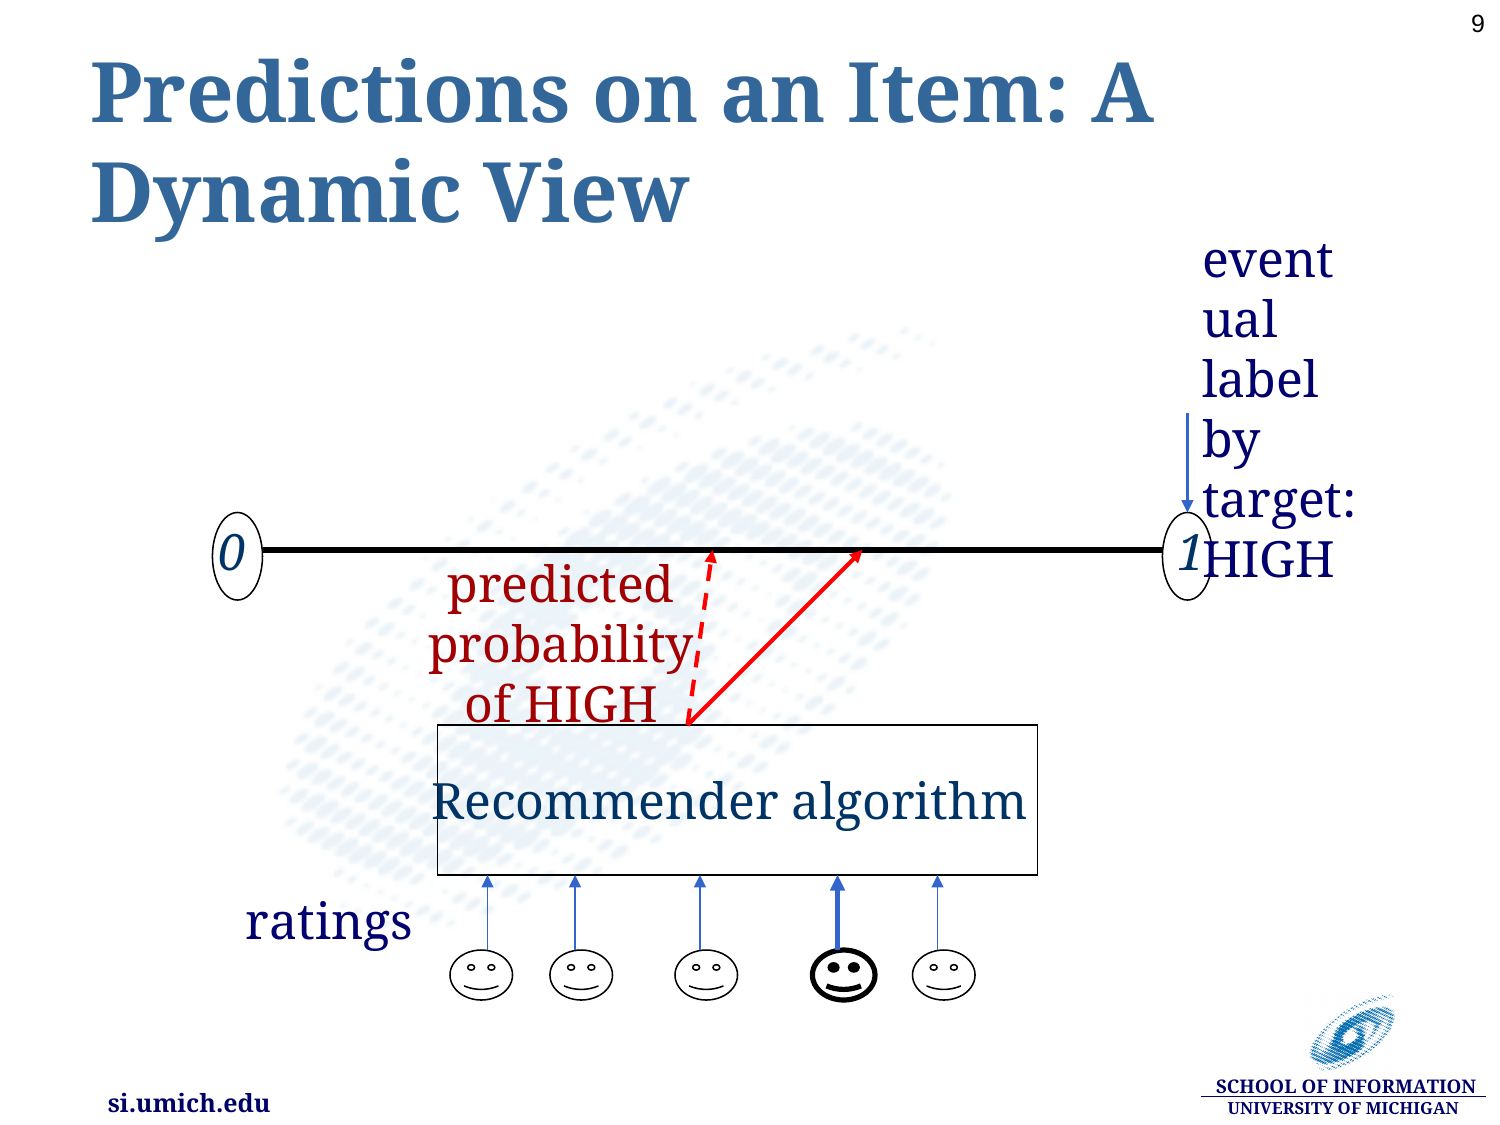

# Predictions on an Item: A Dynamic View
eventual
label by target: HIGH
0
1
predicted probability of HIGH
Recommender algorithm
ratings